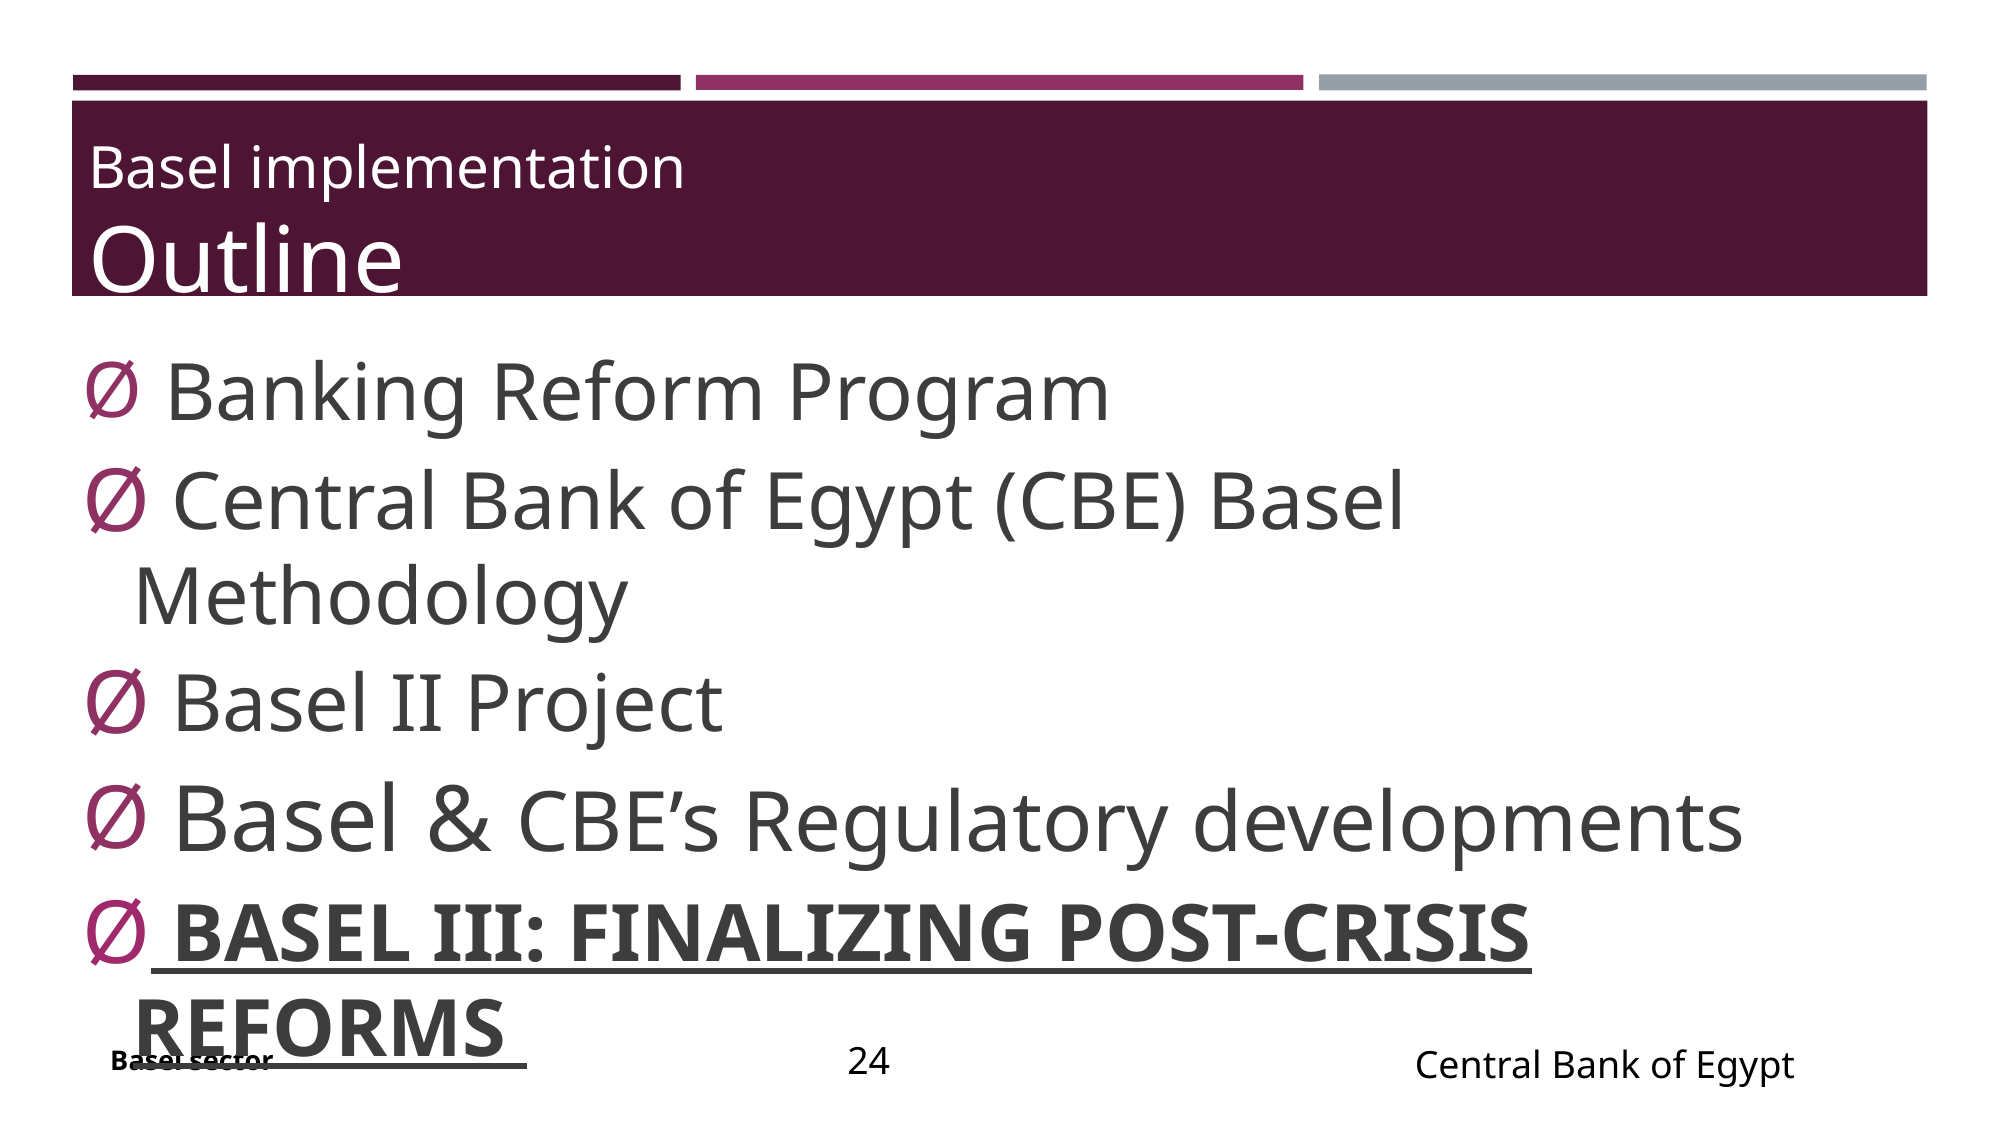

# Basel implementation Outline
 Banking Reform Program
 Central Bank of Egypt (CBE) Basel Methodology
 Basel II Project
 Basel & CBE’s Regulatory developments
 BASEL III: FINALIZING POST-CRISIS REFORMS
Central Bank of Egypt